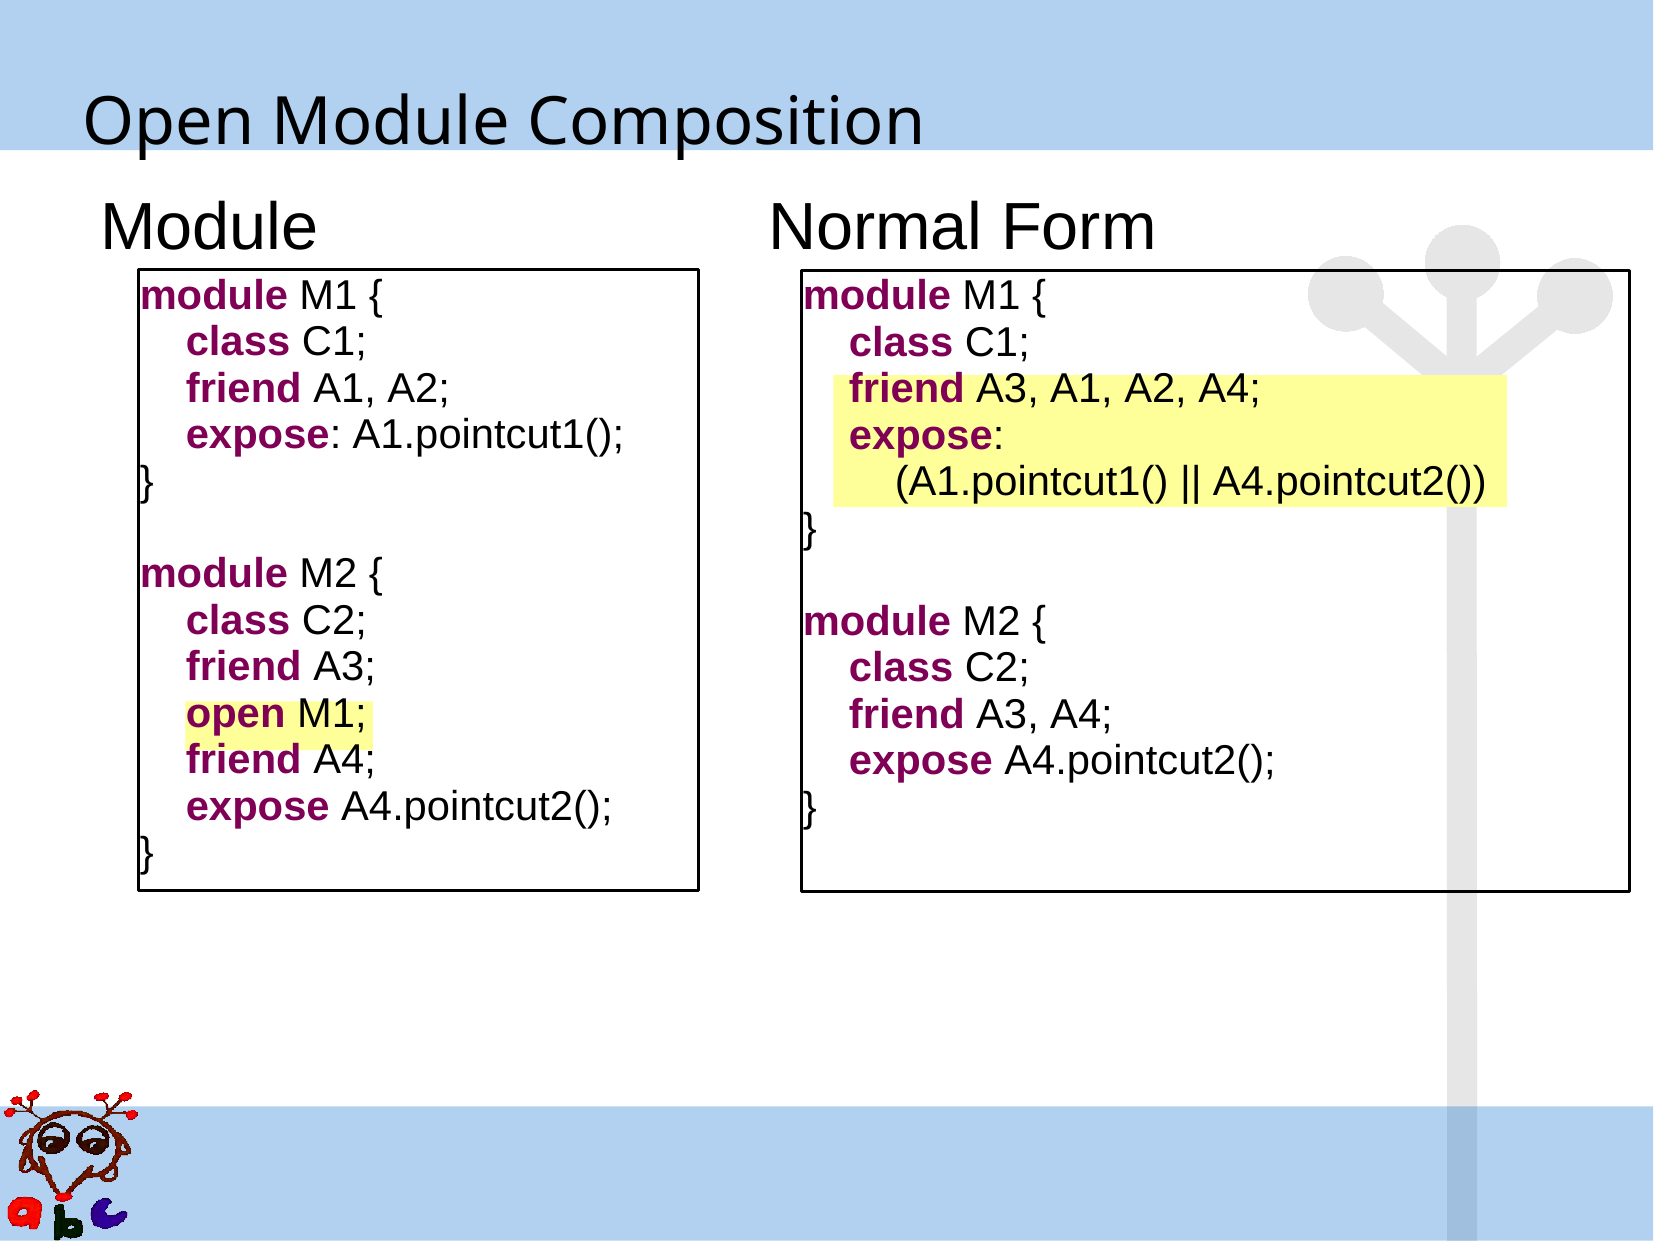

# Open Module Composition
Module
Normal Form
module M1 {
 class C1;
 friend A1, A2;
 expose: A1.pointcut1();
}
module M2 {
 class C2;
 friend A3;
 open M1;
 friend A4;
 expose A4.pointcut2();
}
module M1 {
 class C1;
 friend A3, A1, A2, A4;
 expose:
 (A1.pointcut1() || A4.pointcut2())
}
module M2 {
 class C2;
 friend A3, A4;
 expose A4.pointcut2();
}